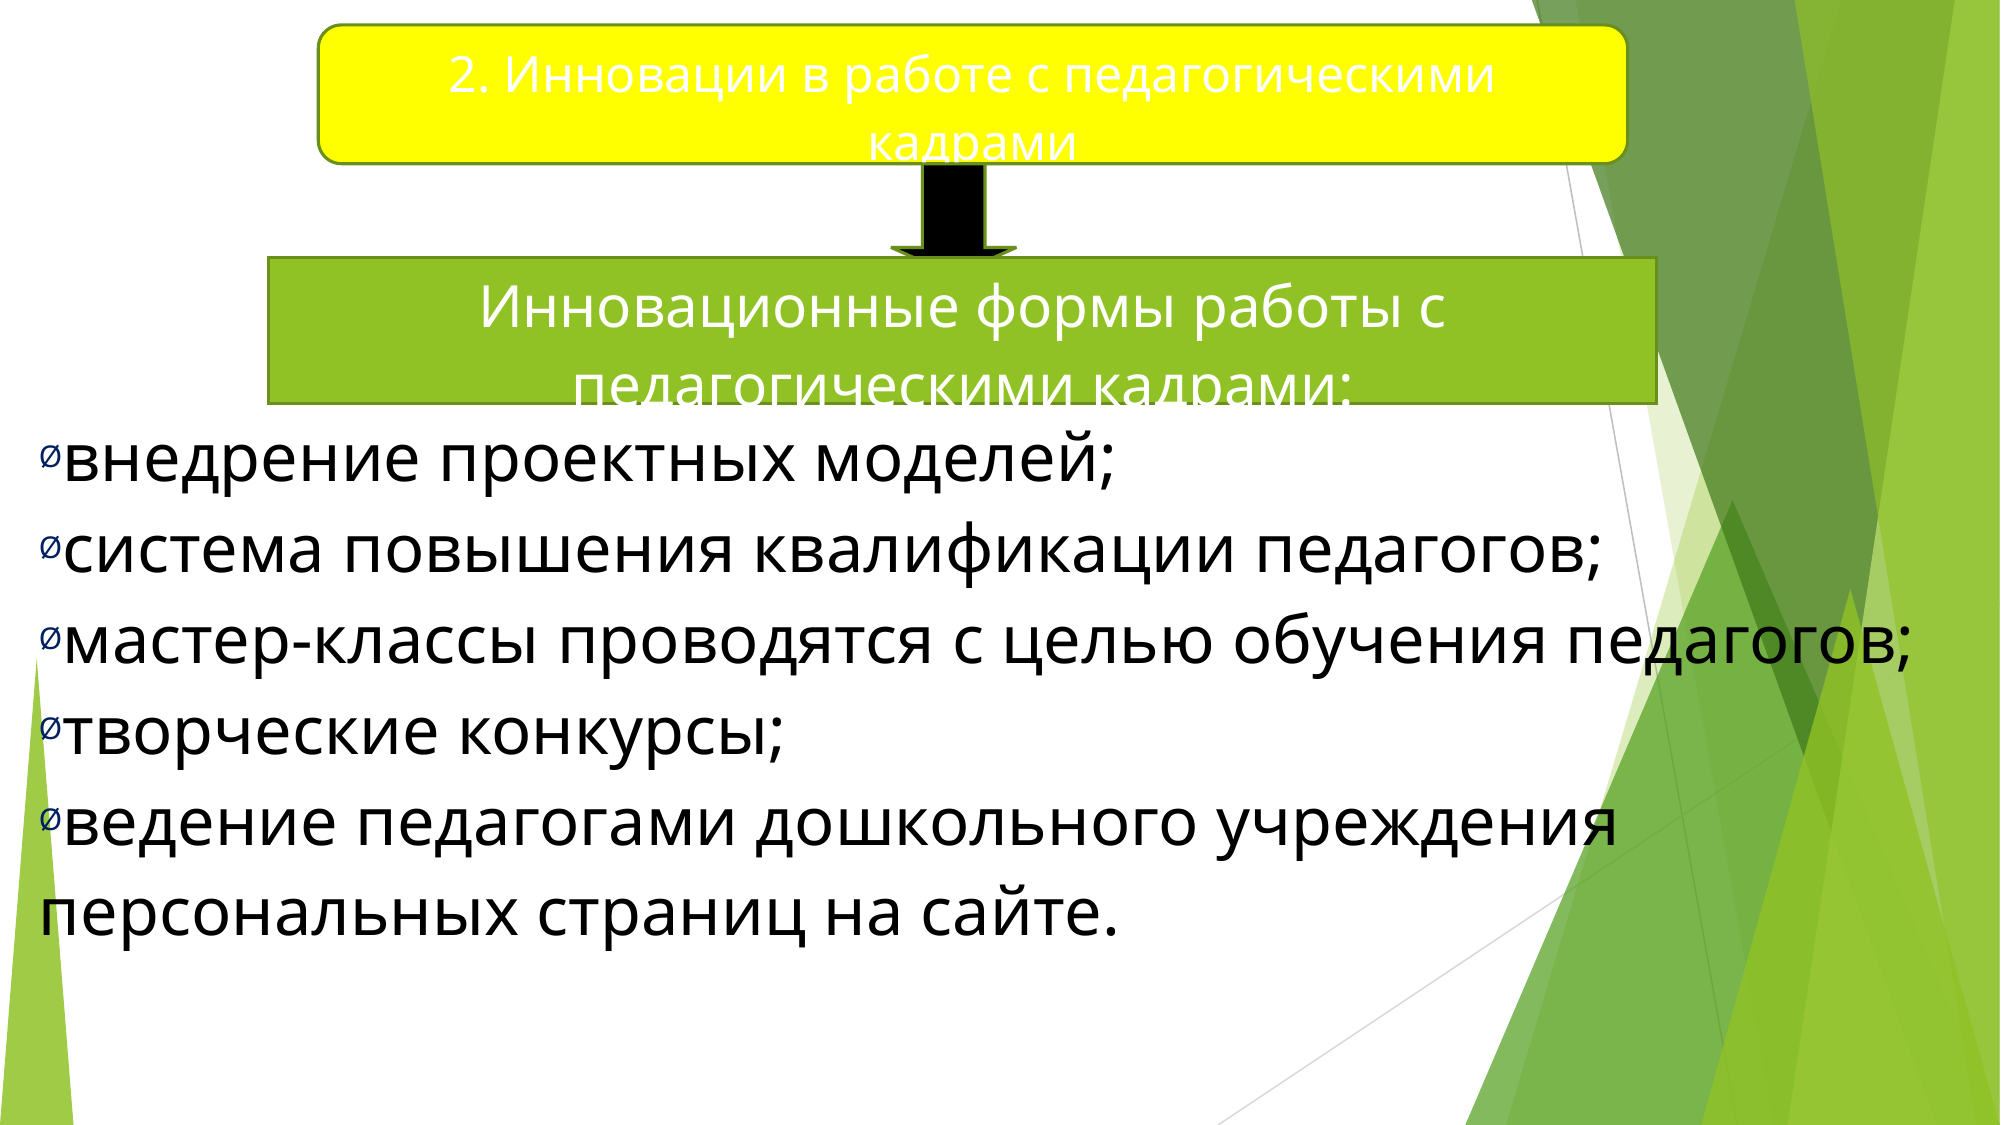

2. Инновации в работе с педагогическими кадрами
Инновационные формы работы с педагогическими кадрами:
внедрение проектных моделей;
система повышения квалификации педагогов;
мастер-классы проводятся с целью обучения педагогов;
творческие конкурсы;
ведение педагогами дошкольного учреждения персональных страниц на сайте.